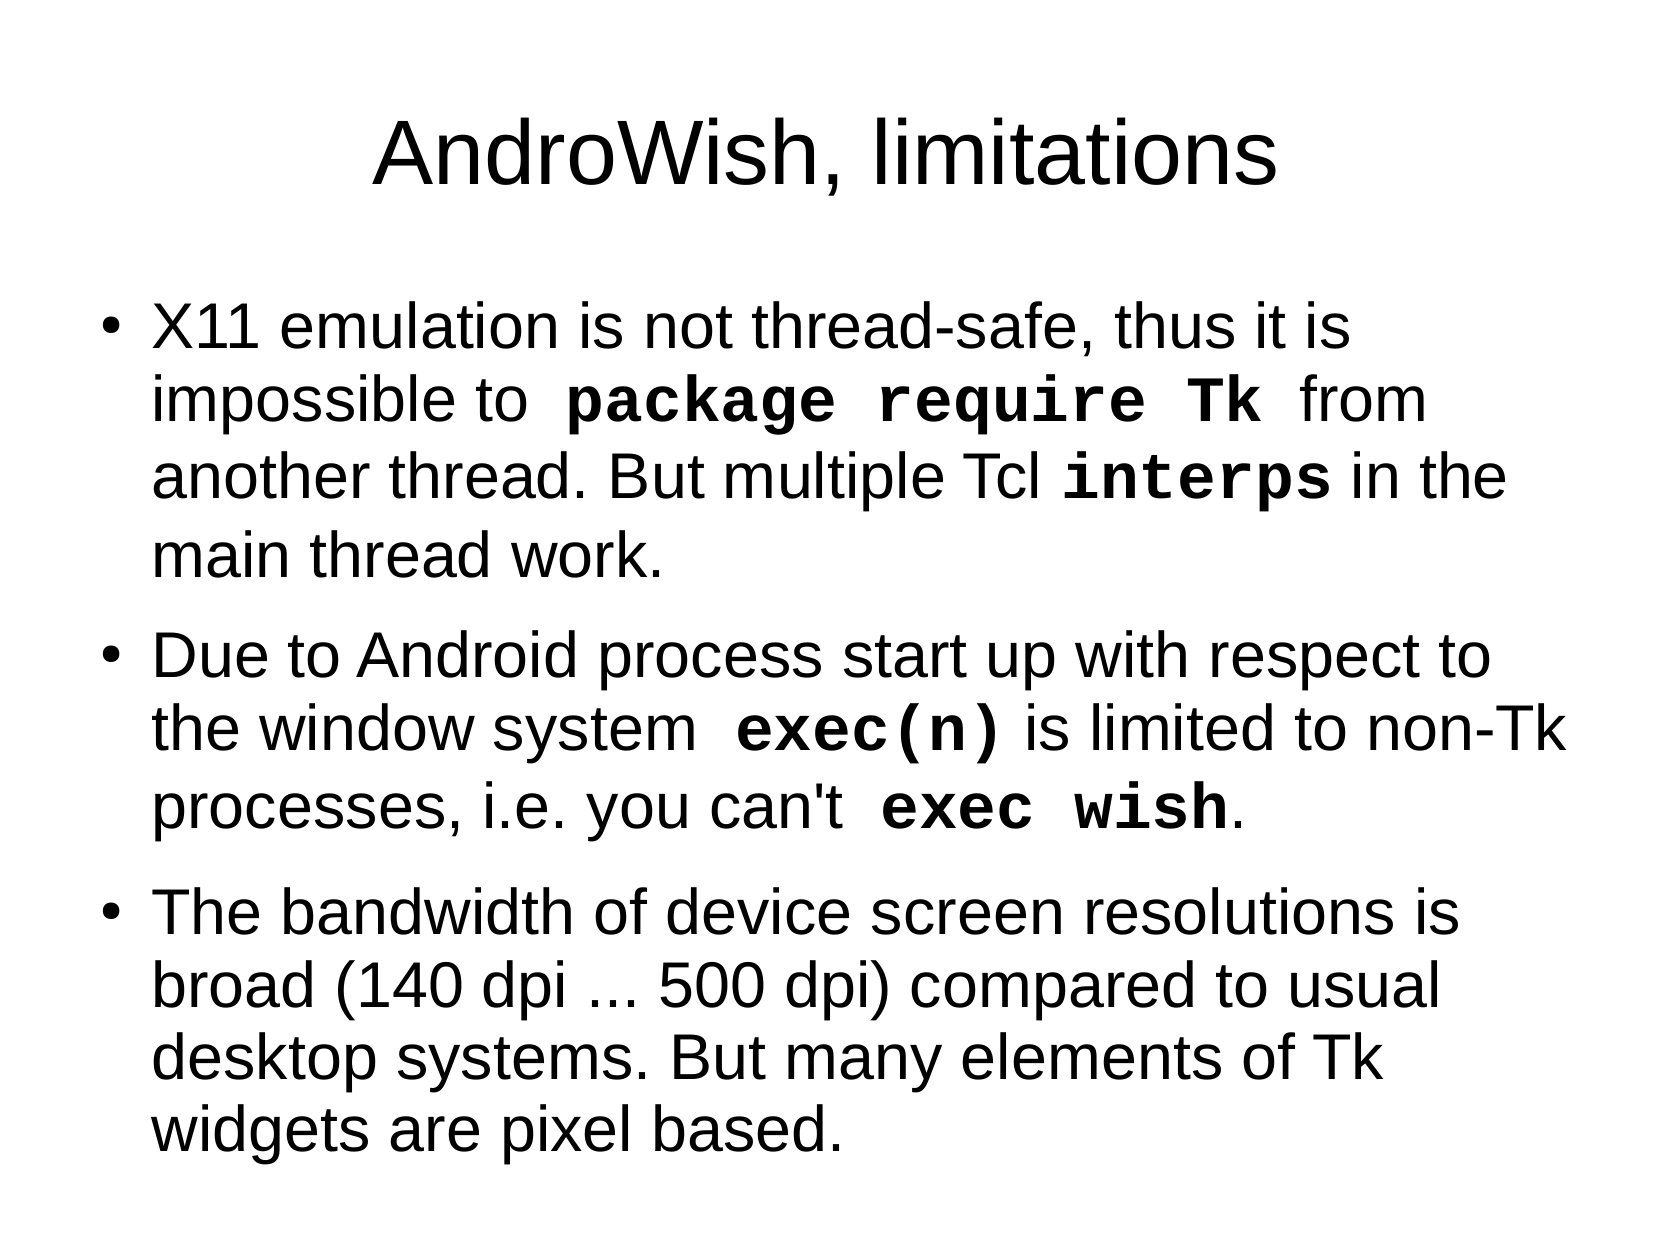

# AndroWish, limitations
X11 emulation is not thread-safe, thus it is impossible to package require Tk from another thread. But multiple Tcl interps in the main thread work.
Due to Android process start up with respect to the window system exec(n) is limited to non-Tk processes, i.e. you can't exec wish.
The bandwidth of device screen resolutions is broad (140 dpi ... 500 dpi) compared to usual desktop systems. But many elements of Tk widgets are pixel based.